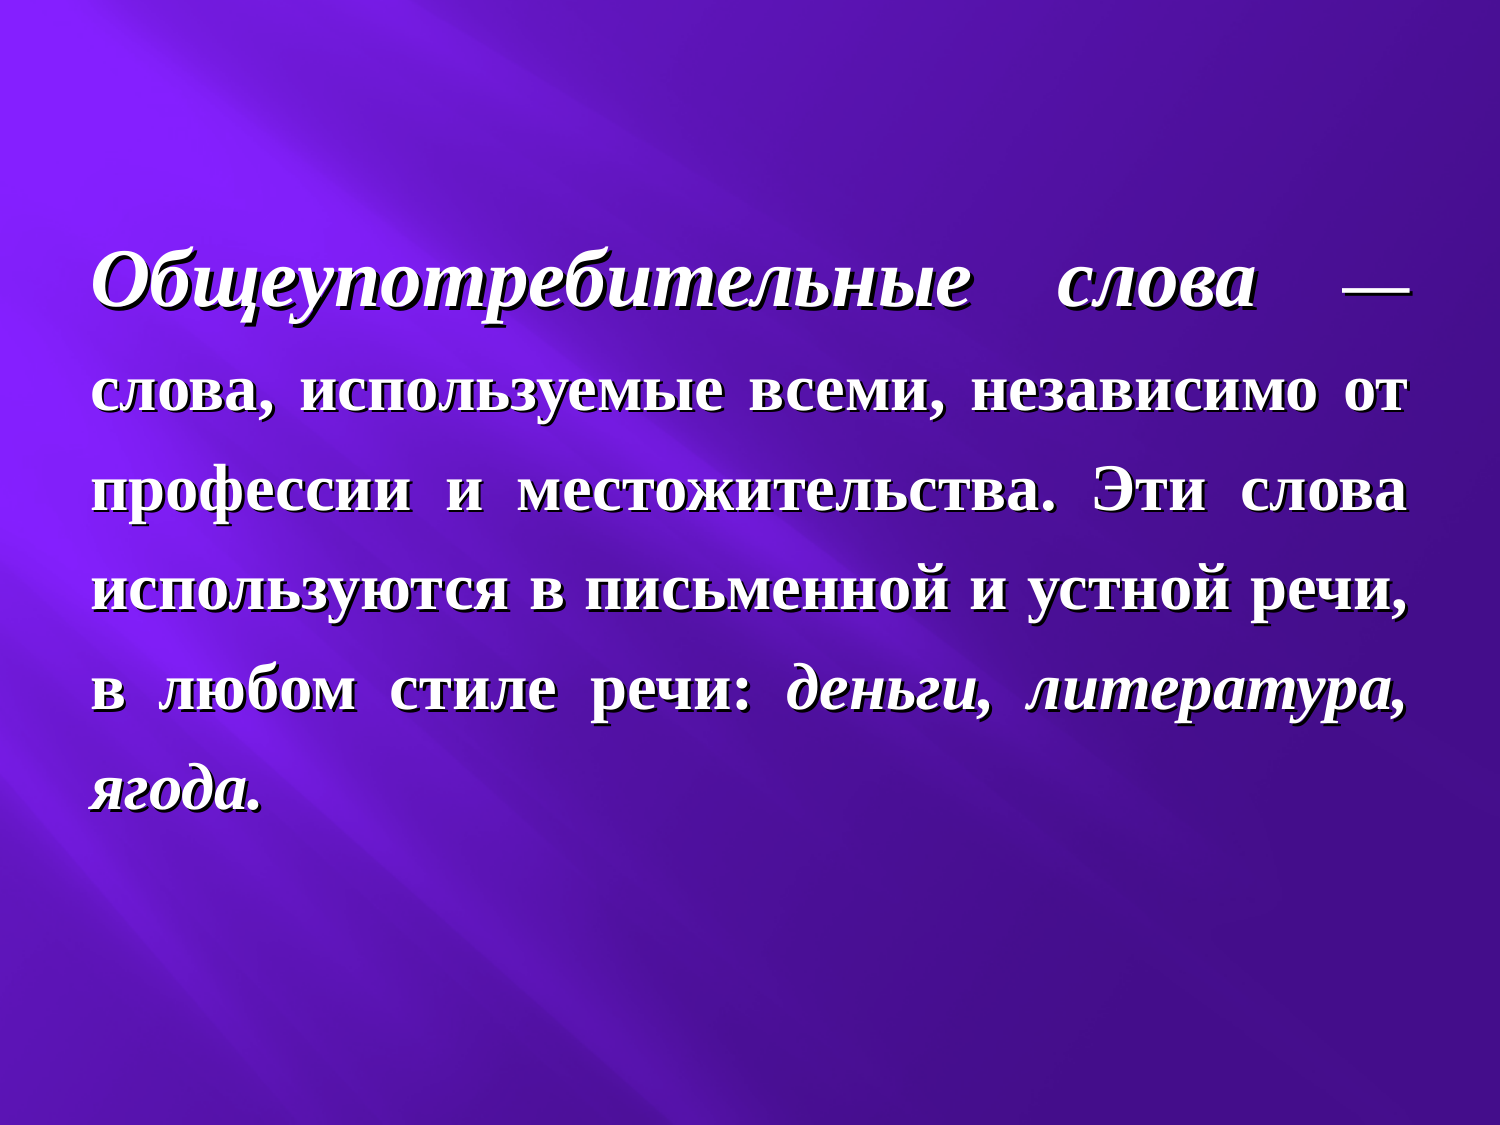

# Общеупотребительные слова — слова, используемые всеми, независимо от профессии и местожительства. Эти слова используются в письменной и устной речи, в любом стиле речи: деньги, литература, ягода.